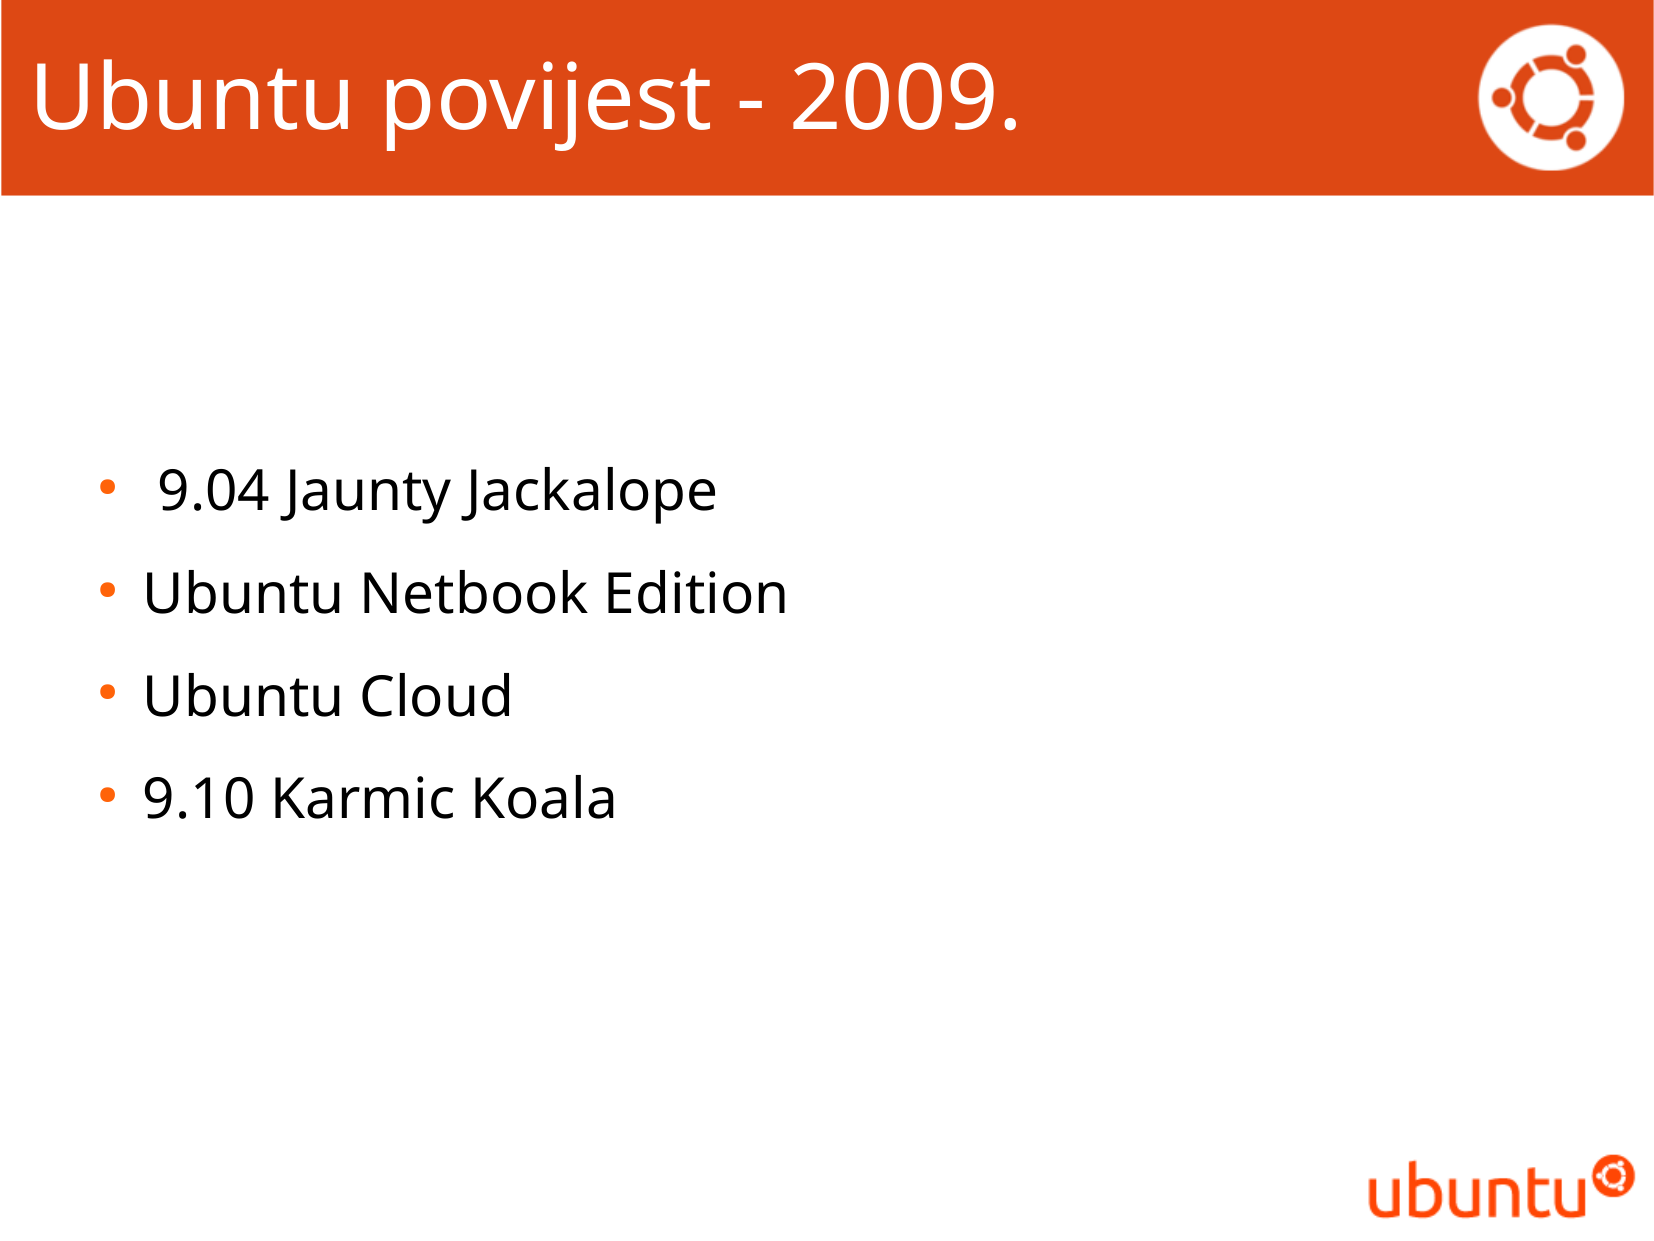

# Ubuntu povijest - 2009.
 9.04 Jaunty Jackalope
Ubuntu Netbook Edition
Ubuntu Cloud
9.10 Karmic Koala